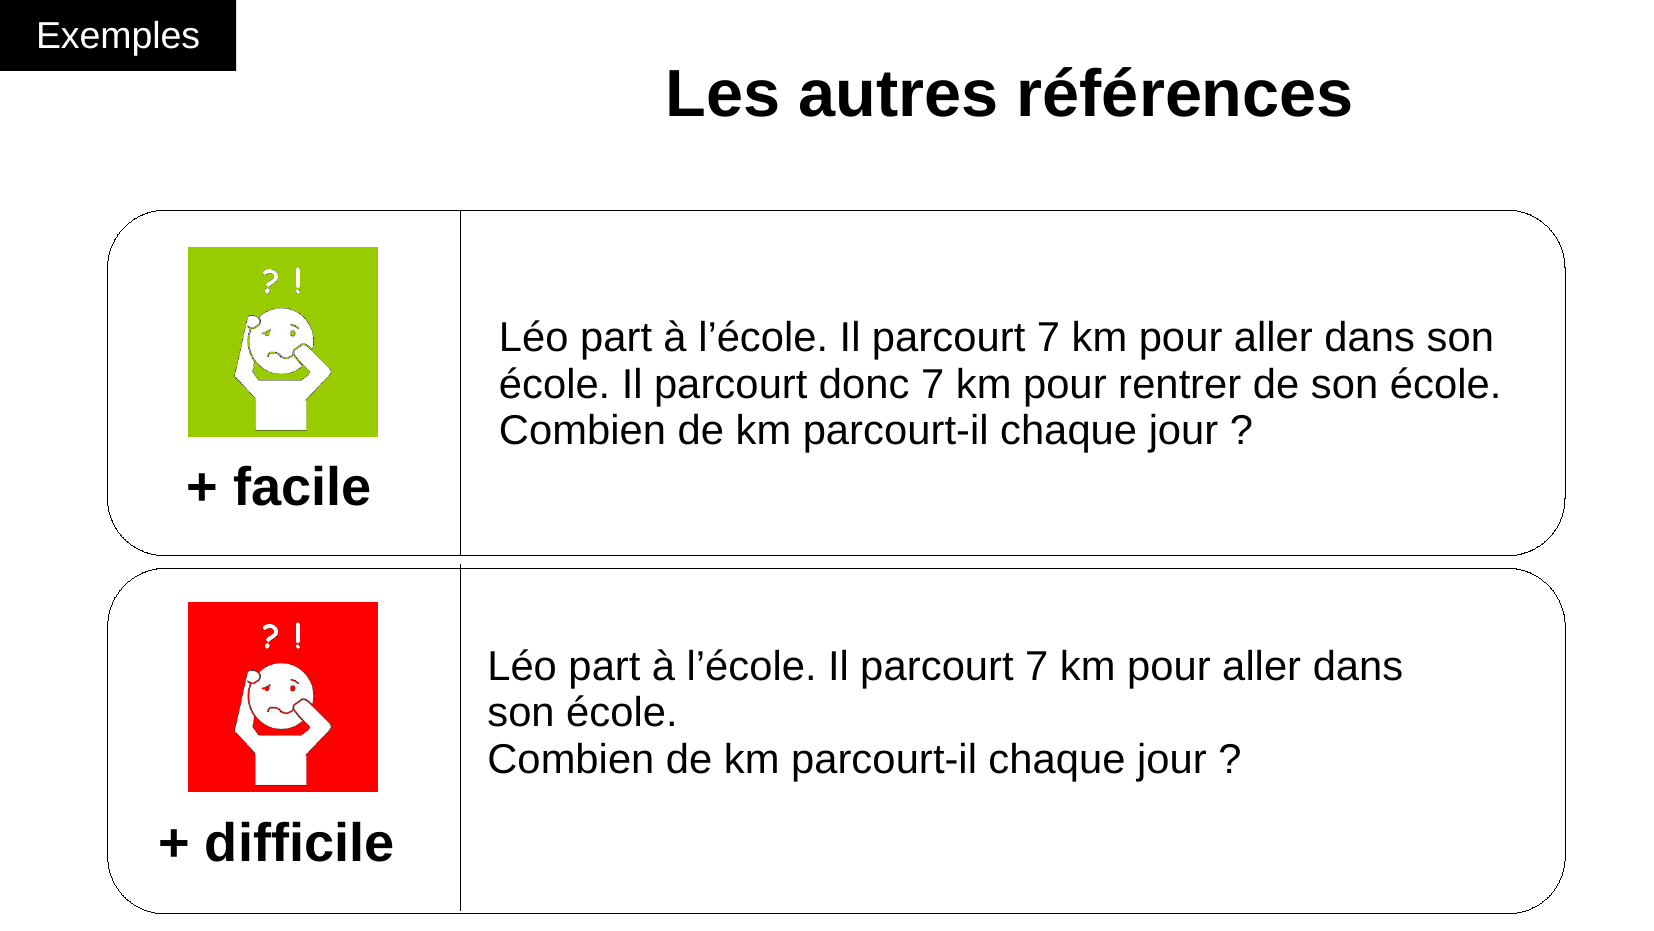

Exemples
Les autres références
Léo part à l’école. Il parcourt 7 km pour aller dans son
école. Il parcourt donc 7 km pour rentrer de son école.
Combien de km parcourt-il chaque jour ?
+ facile
Léo part à l’école. Il parcourt 7 km pour aller dans
son école.
Combien de km parcourt-il chaque jour ?
+ difficile